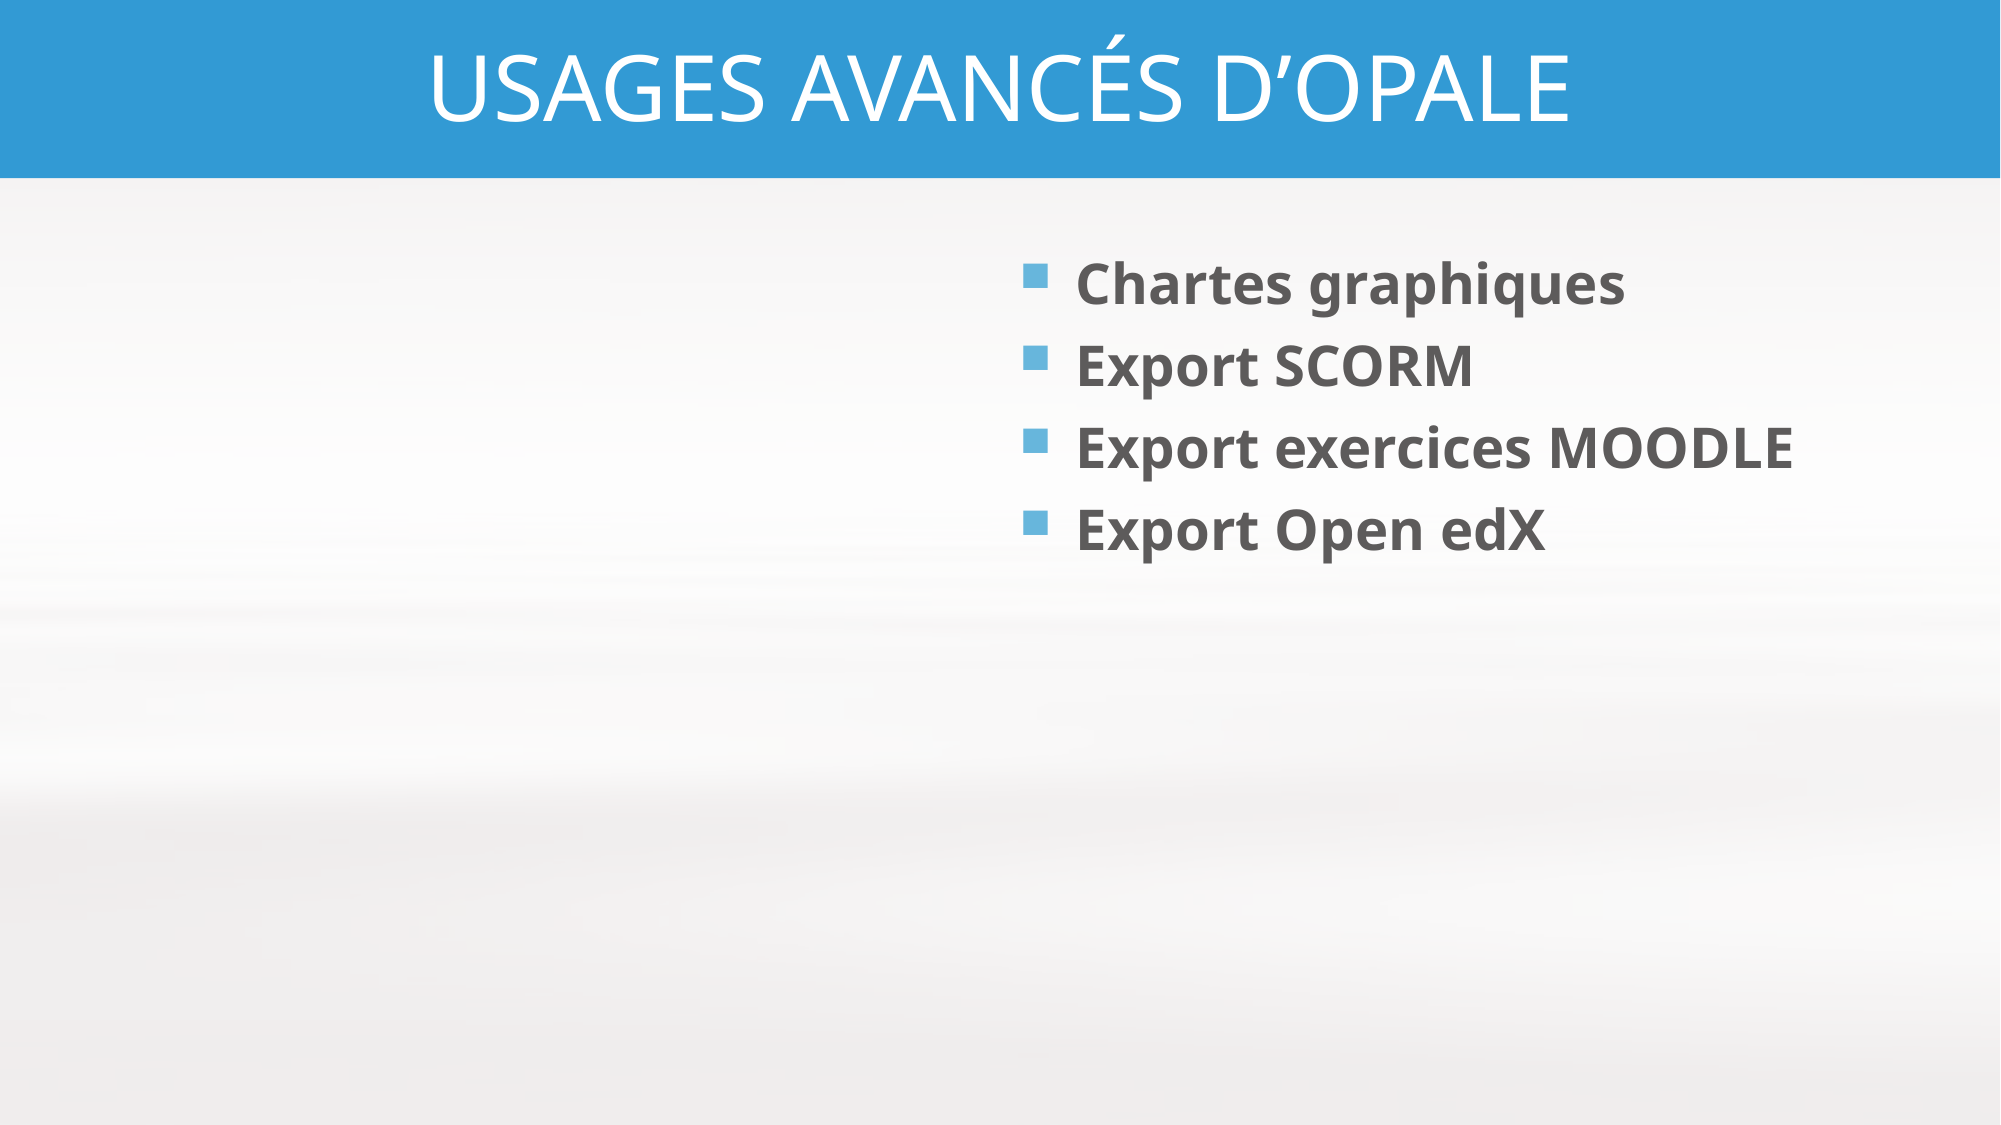

Usages avancés d’Opale
Chartes graphiques
Export SCORM
Export exercices MOODLE
Export Open edX